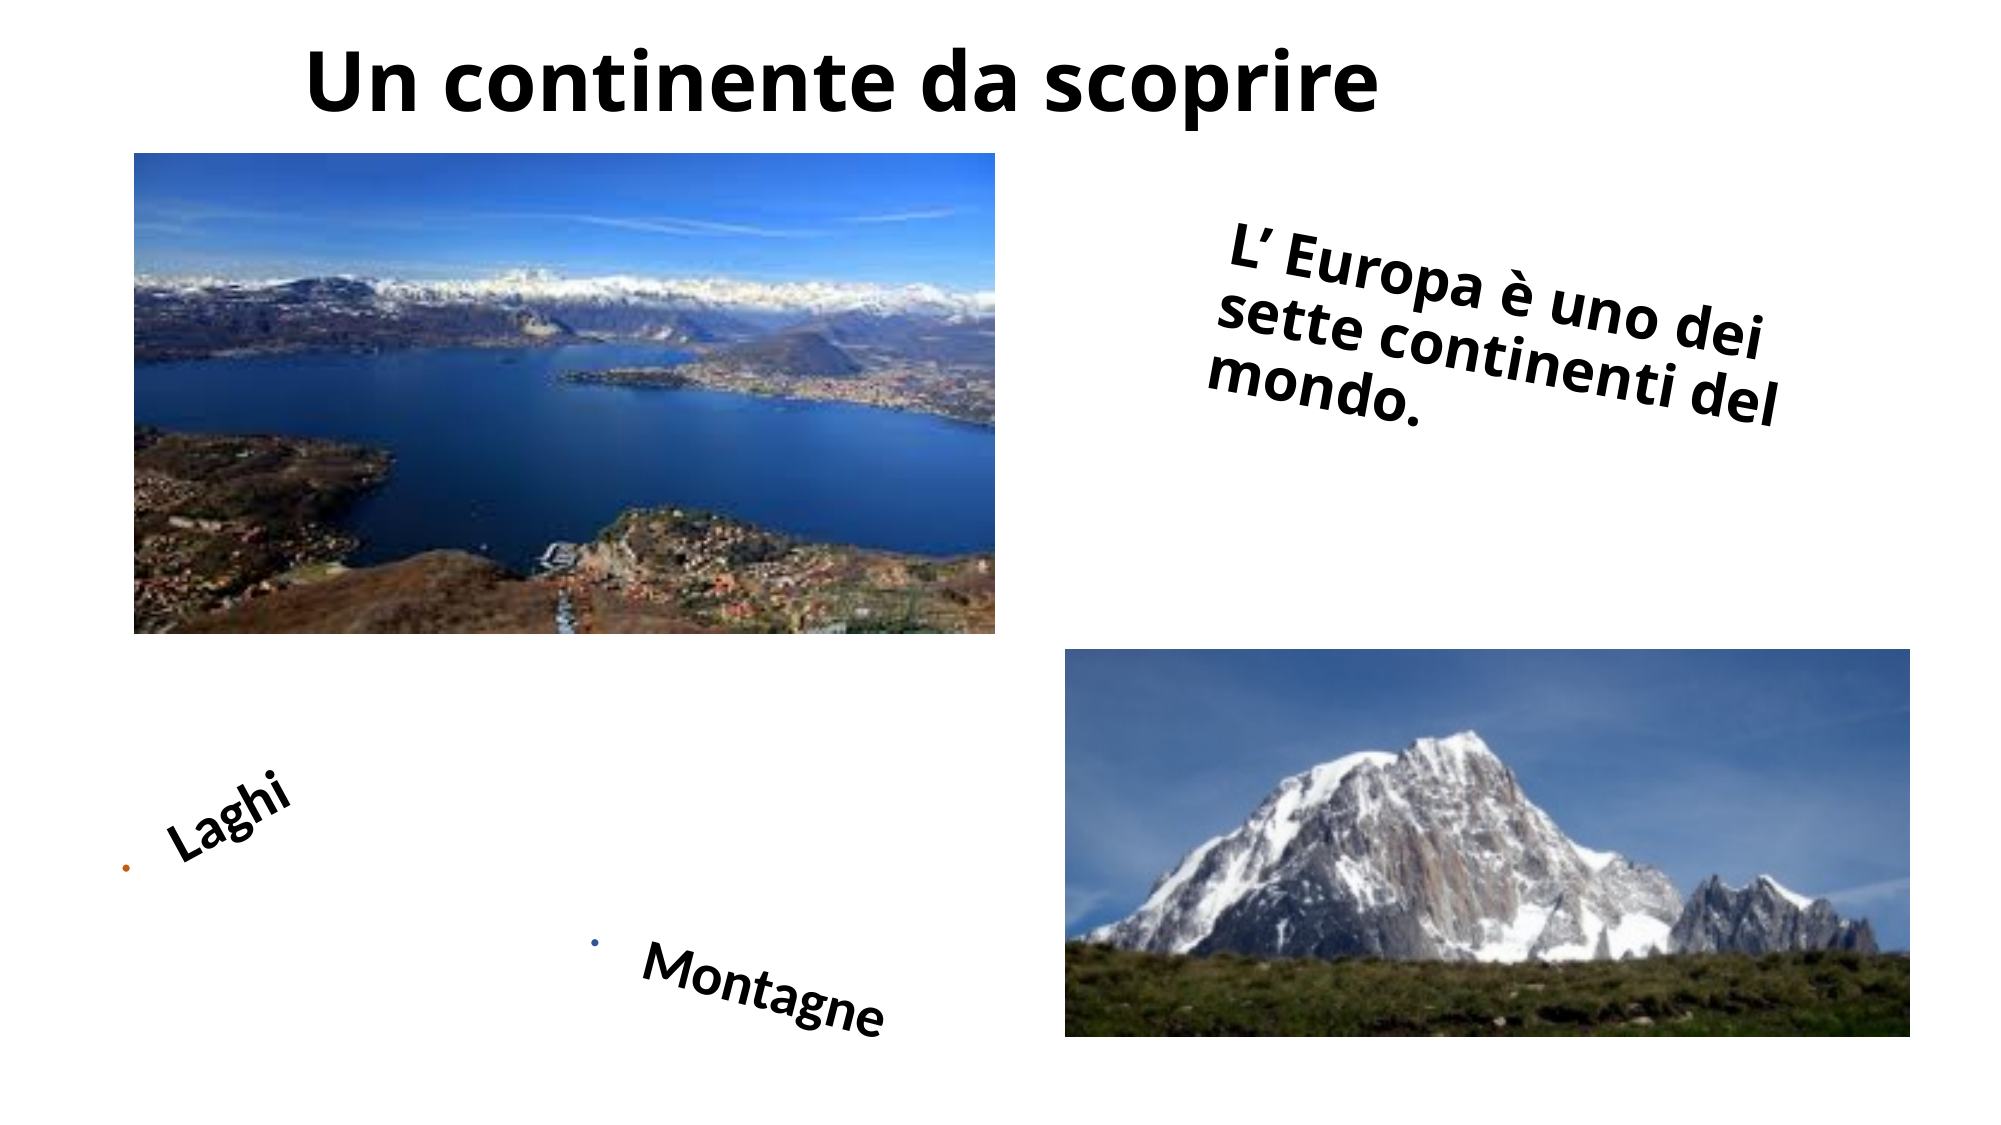

# Un continente da scoprire
L’ Europa è uno dei sette continenti del mondo.
Laghi
Montagne